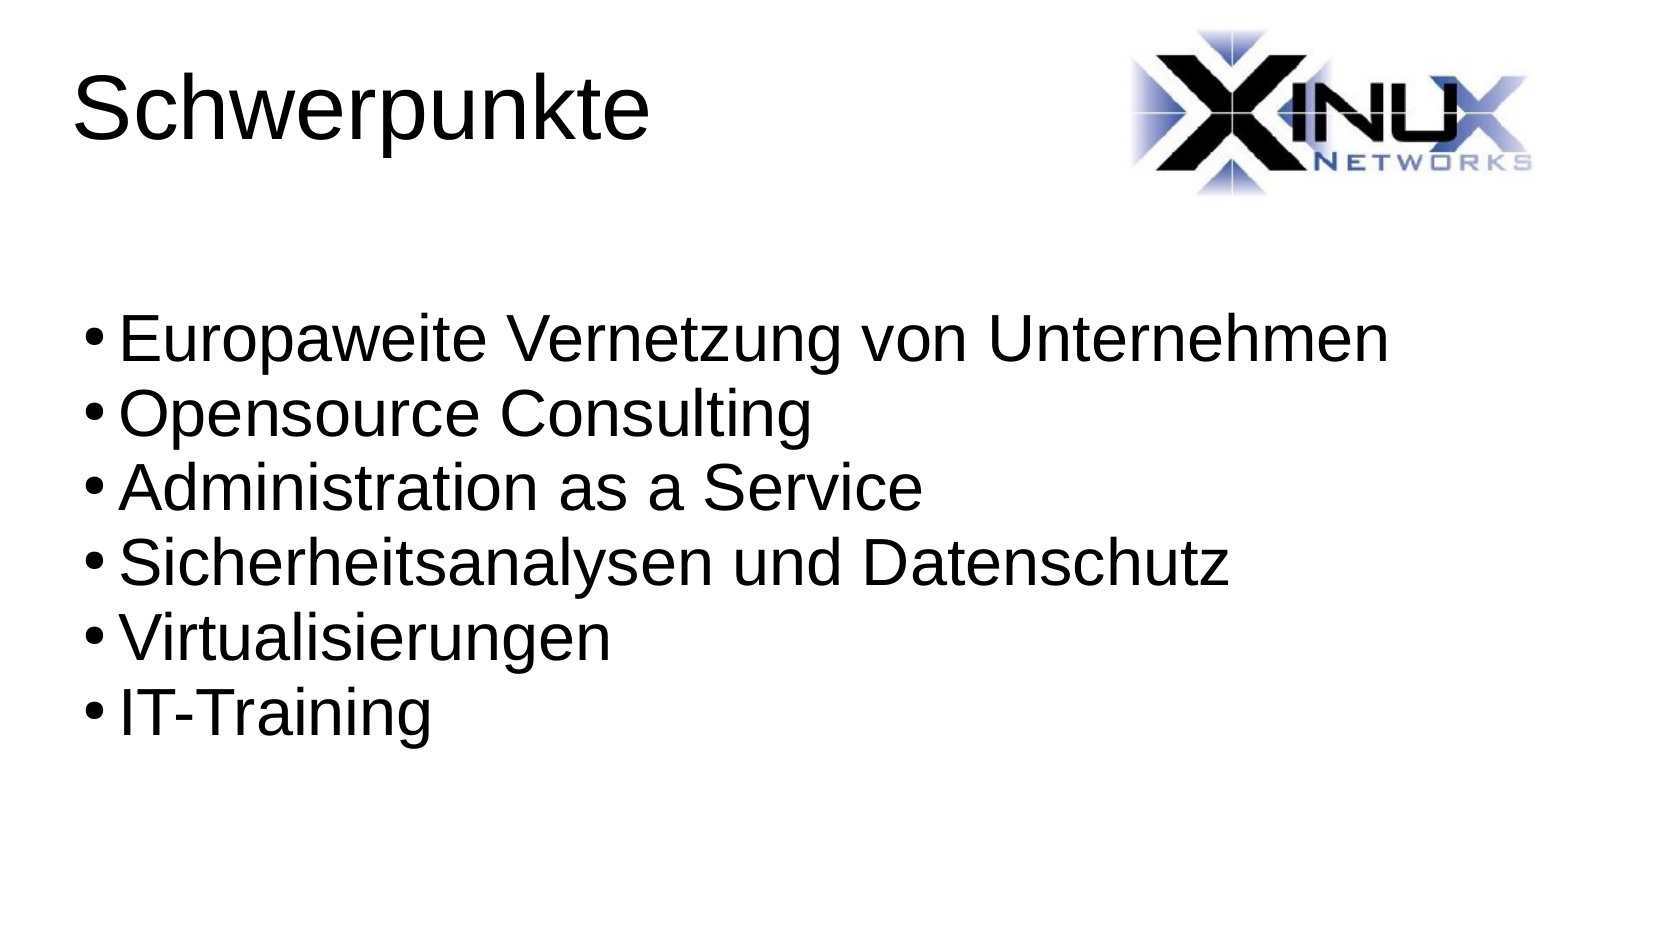

# Schwerpunkte
Europaweite Vernetzung von Unternehmen
Opensource Consulting
Administration as a Service
Sicherheitsanalysen und Datenschutz
Virtualisierungen
IT-Training